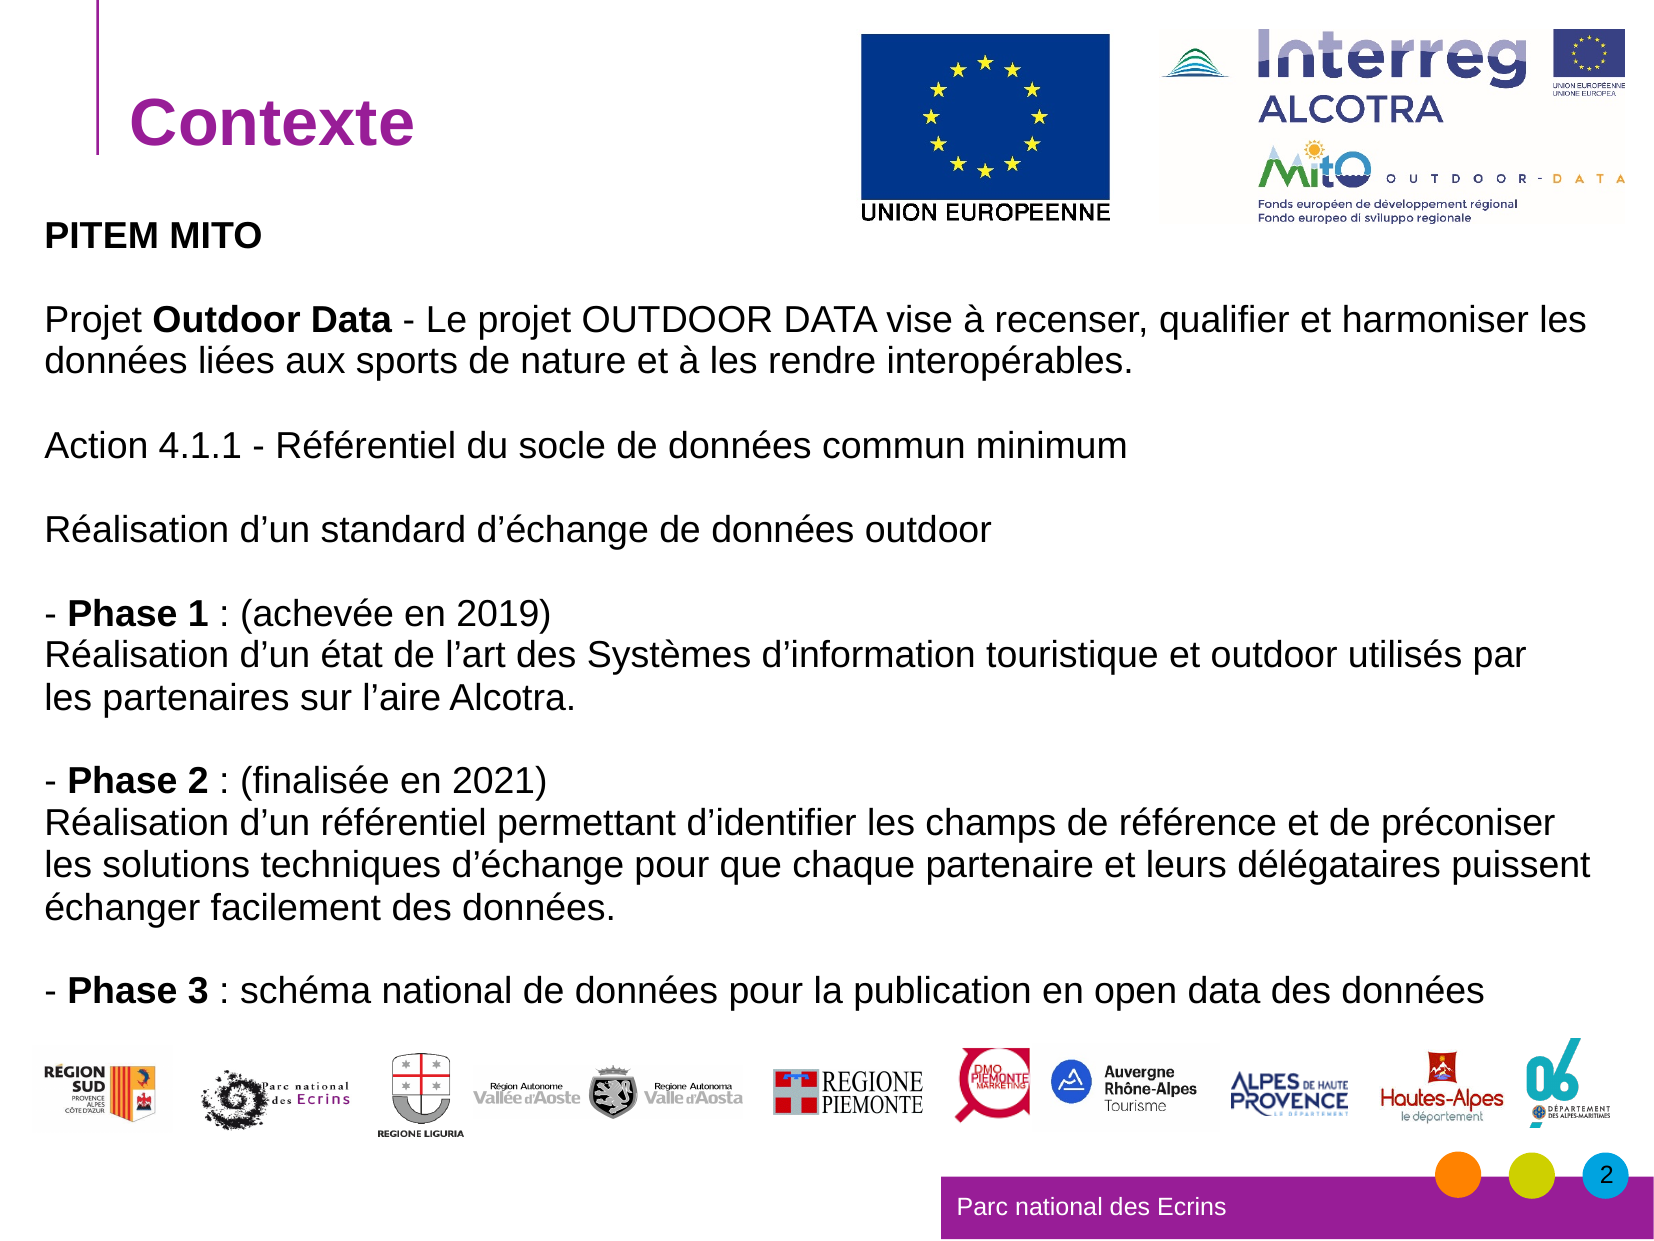

# Contexte
PITEM MITO
Projet Outdoor Data - Le projet OUTDOOR DATA vise à recenser, qualifier et harmoniser les
données liées aux sports de nature et à les rendre interopérables.
Action 4.1.1 - Référentiel du socle de données commun minimum
Réalisation d’un standard d’échange de données outdoor
- Phase 1 : (achevée en 2019)
Réalisation d’un état de l’art des Systèmes d’information touristique et outdoor utilisés par
les partenaires sur l’aire Alcotra.
- Phase 2 : (finalisée en 2021)
Réalisation d’un référentiel permettant d’identifier les champs de référence et de préconiser
les solutions techniques d’échange pour que chaque partenaire et leurs délégataires puissent
échanger facilement des données.
- Phase 3 : schéma national de données pour la publication en open data des données